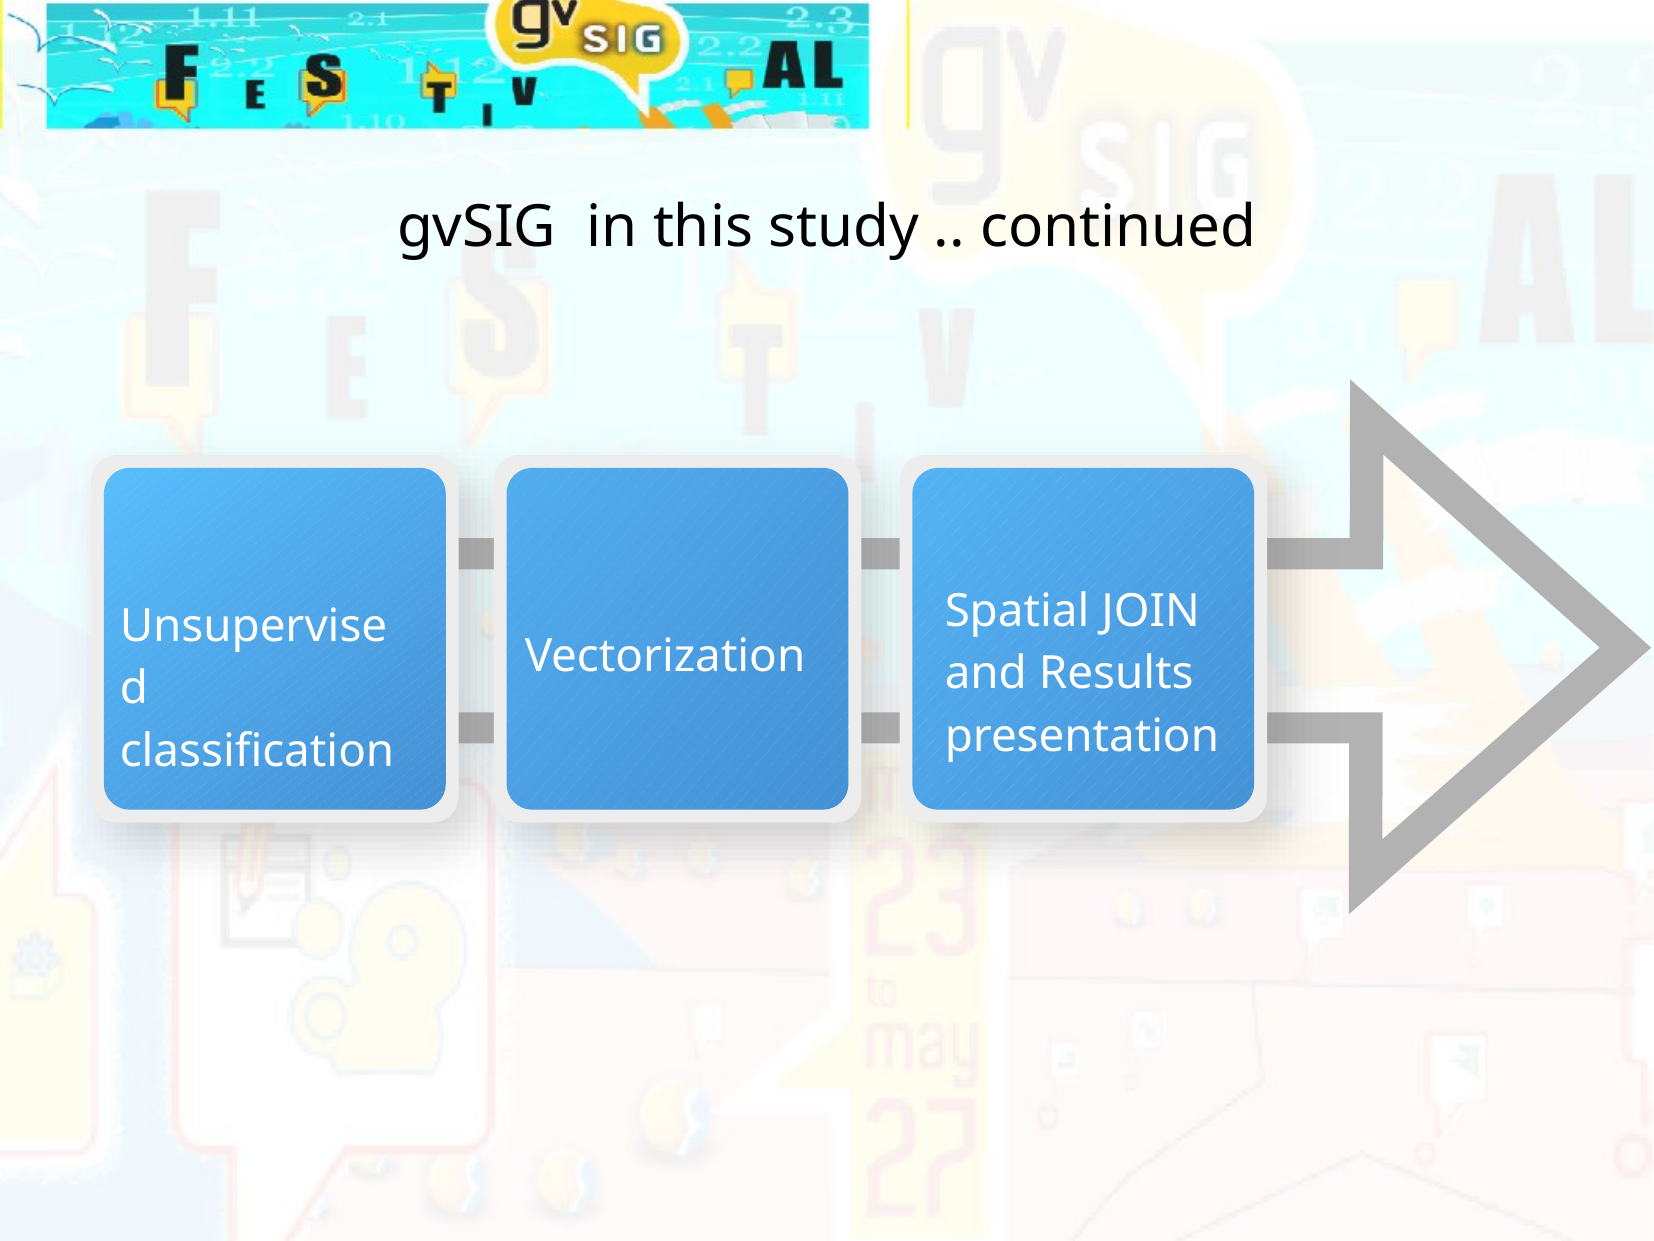

# gvSIG in this study .. continued
Spatial JOIN
and Results presentation
Unsupervised classification
Vectorization